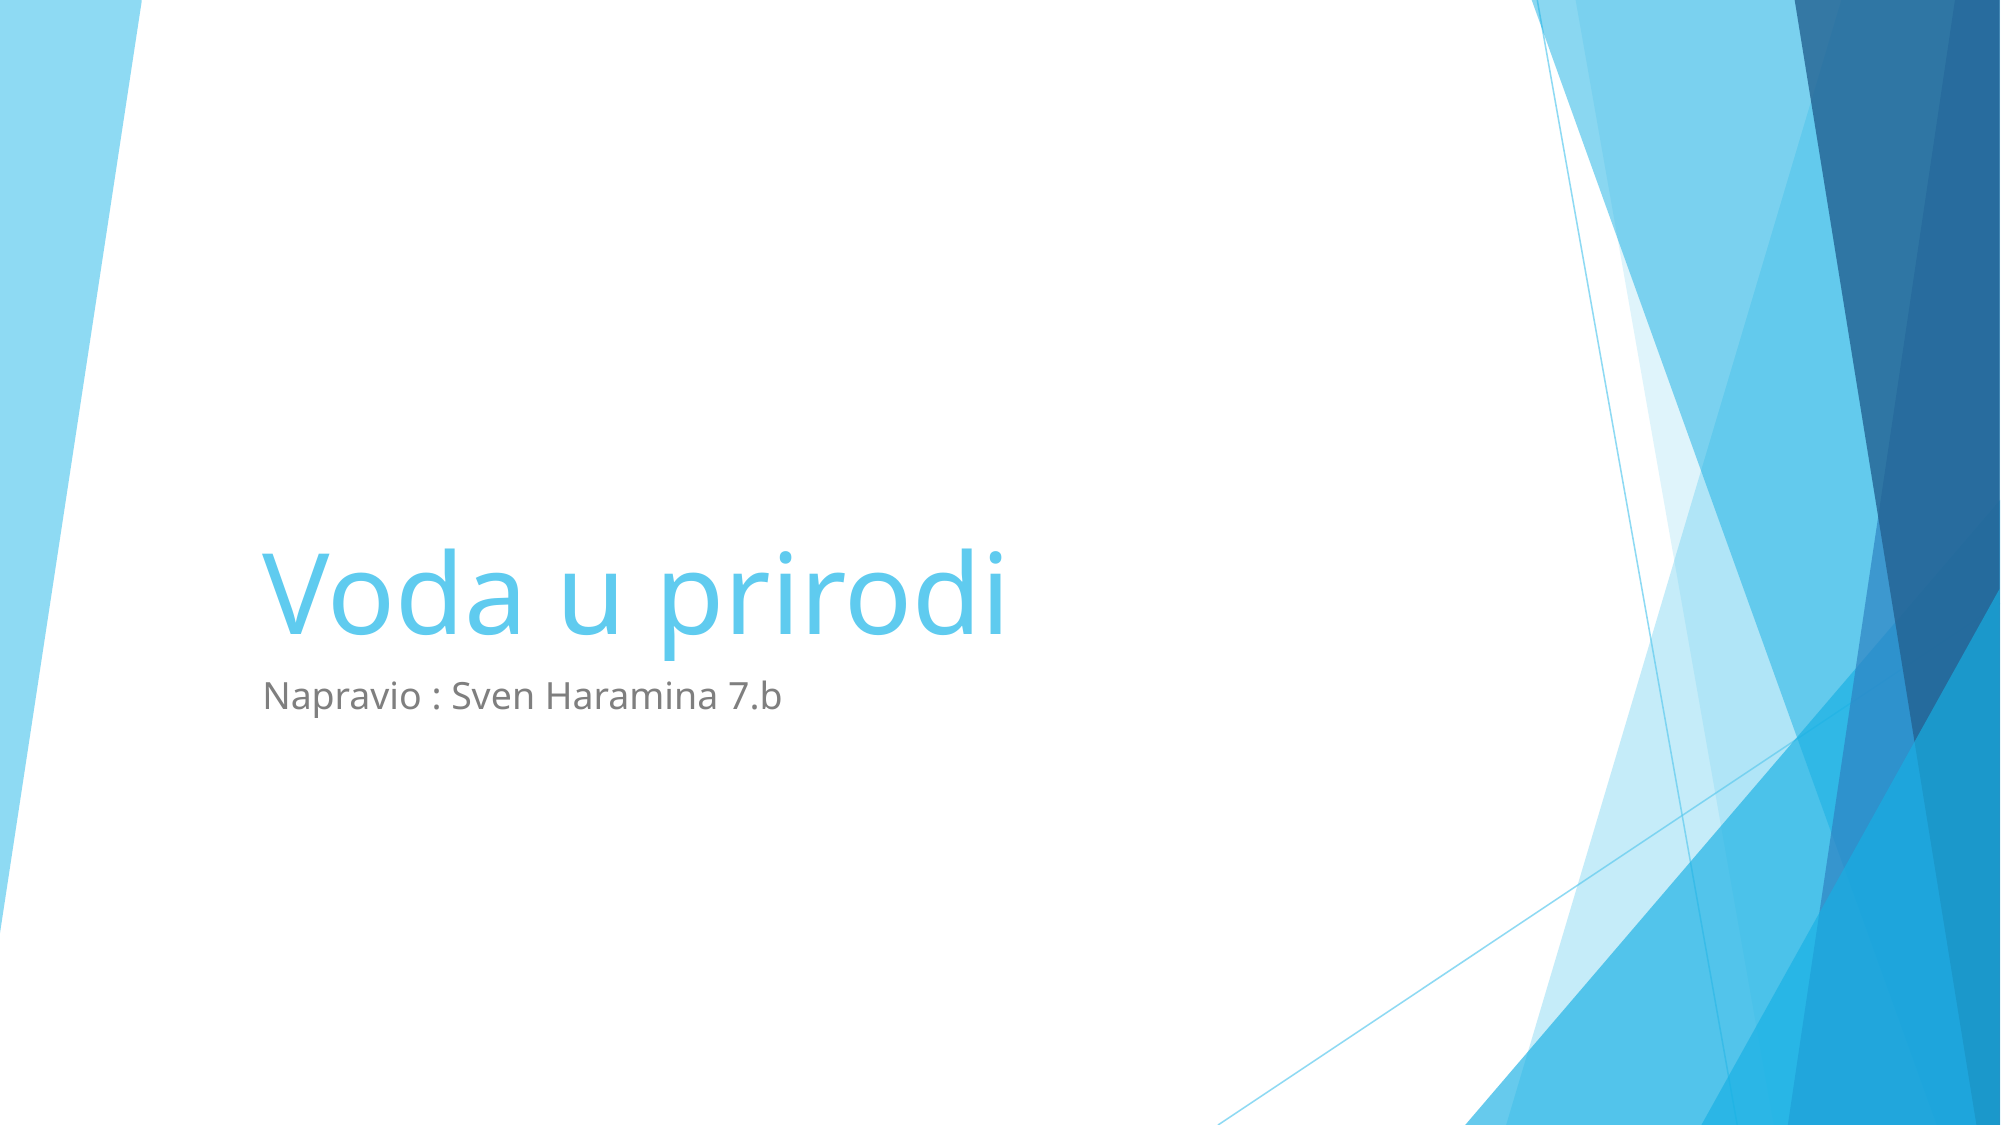

# Voda u prirodi
Napravio : Sven Haramina 7.b